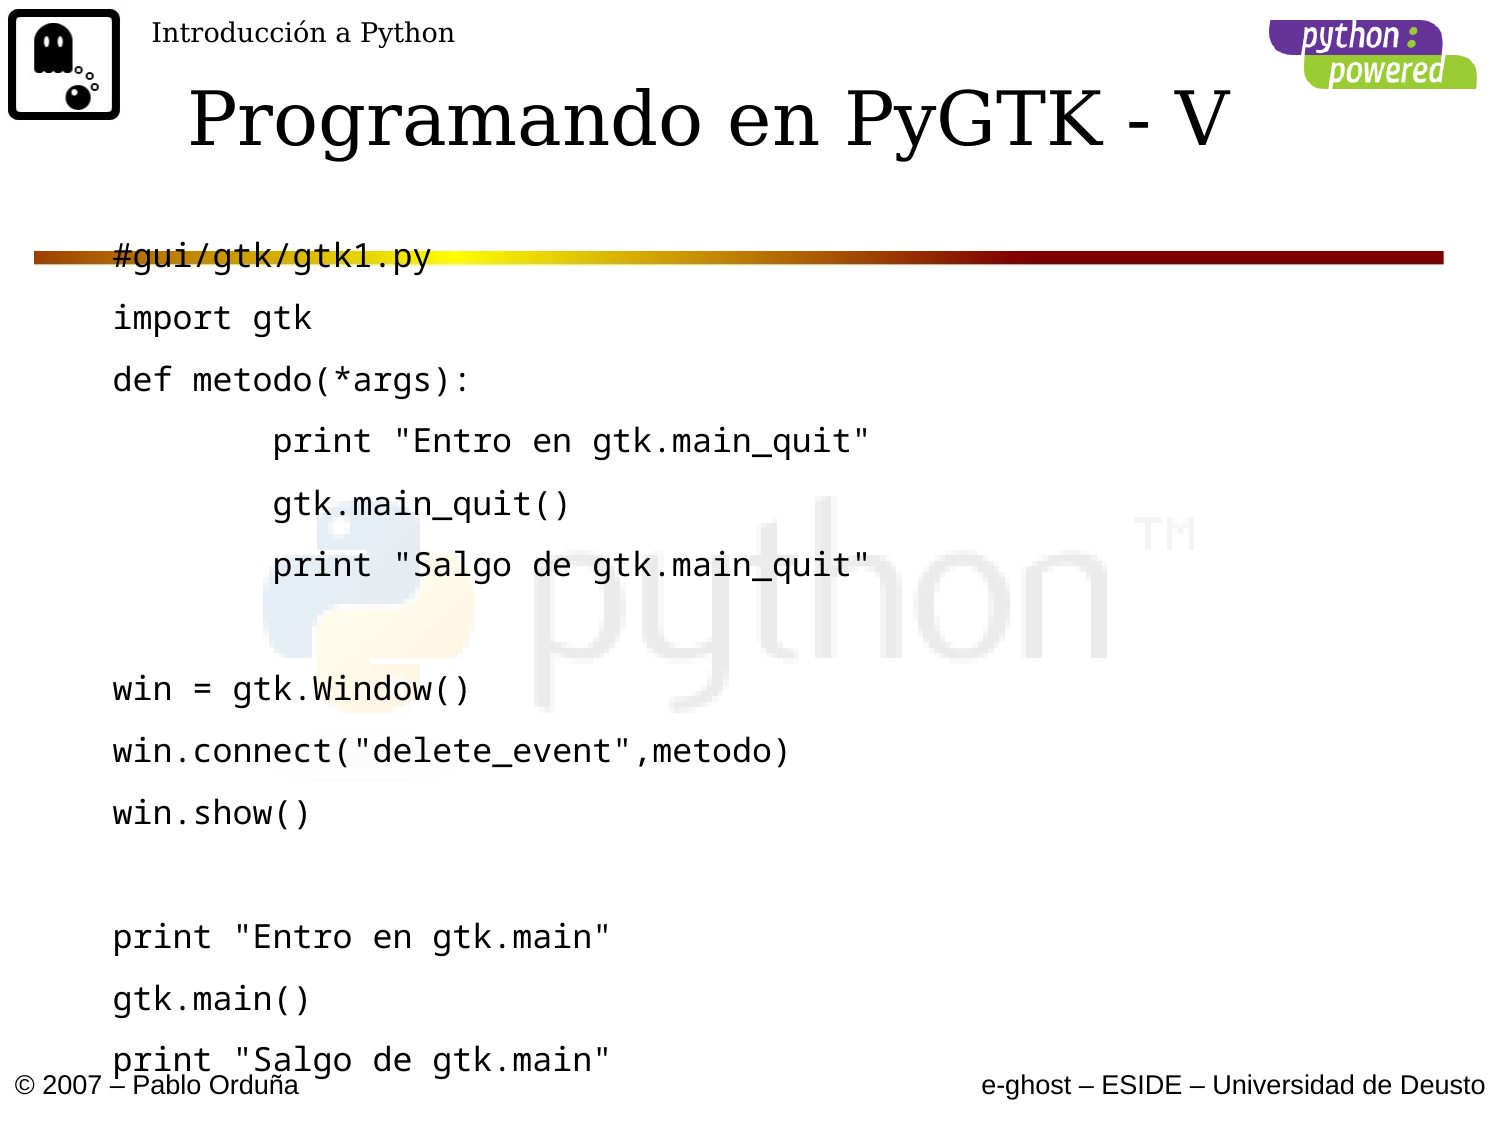

# Programando en PyGTK - V
#gui/gtk/gtk1.py
import gtk
def metodo(*args):
 print "Entro en gtk.main_quit"
 gtk.main_quit()
 print "Salgo de gtk.main_quit"
win = gtk.Window()
win.connect("delete_event",metodo)
win.show()
print "Entro en gtk.main"
gtk.main()
print "Salgo de gtk.main"